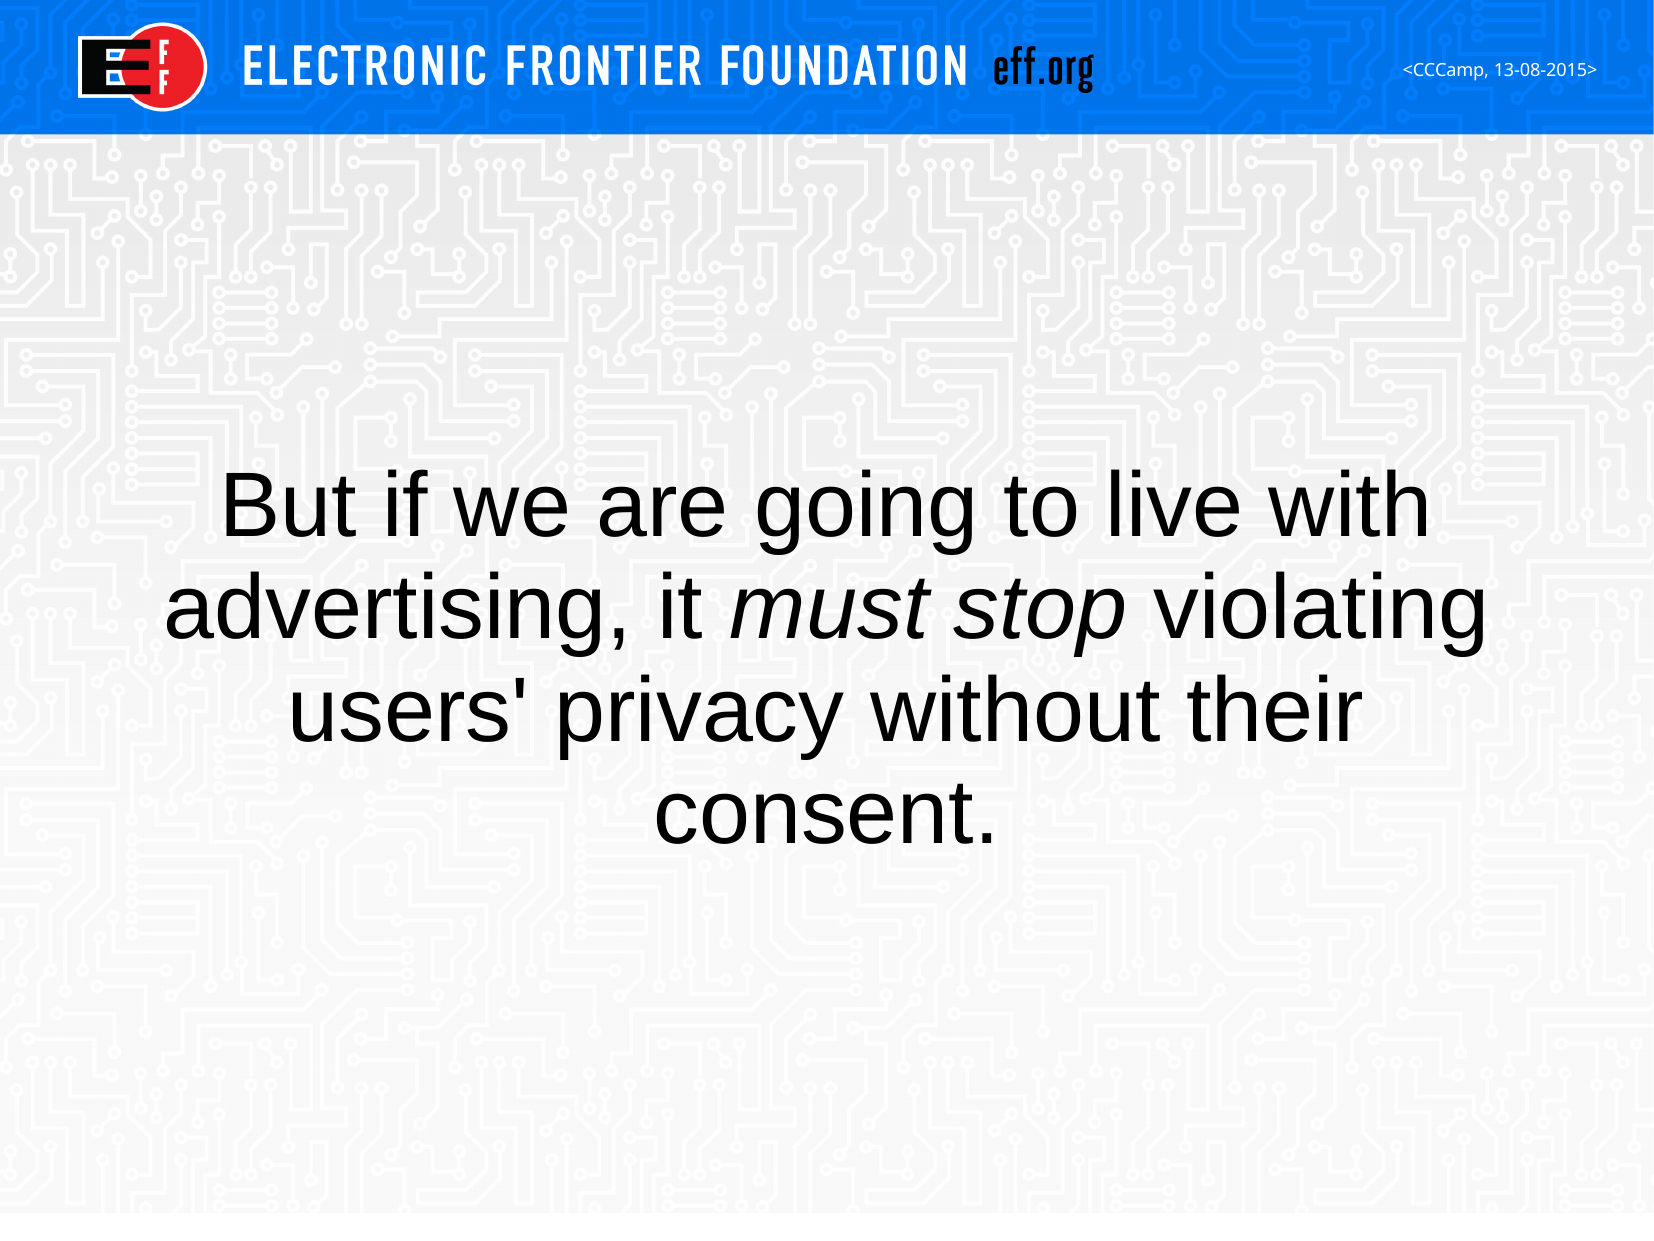

# But if we are going to live with advertising, it must stop violating users' privacy without their consent.